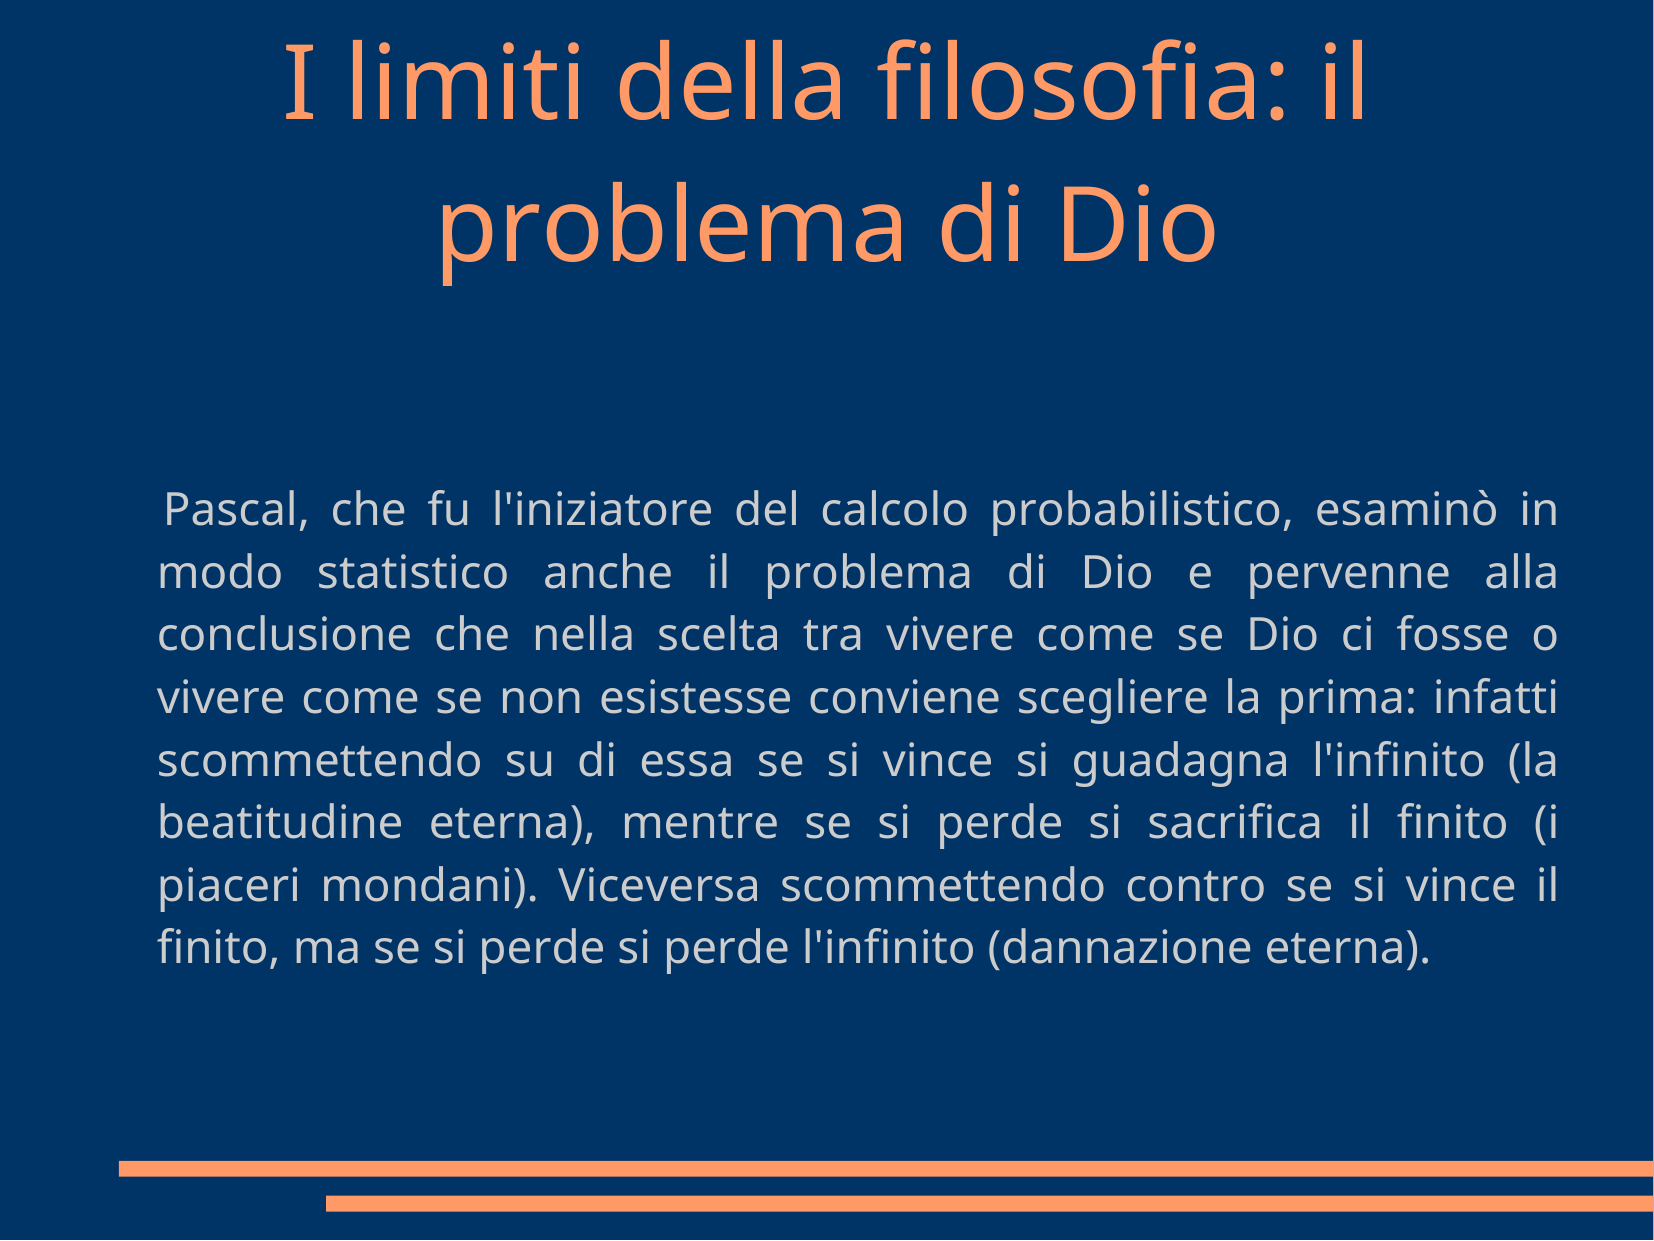

# I limiti della filosofia: il problema di Dio
 Pascal, che fu l'iniziatore del calcolo probabilistico, esaminò in modo statistico anche il problema di Dio e pervenne alla conclusione che nella scelta tra vivere come se Dio ci fosse o vivere come se non esistesse conviene scegliere la prima: infatti scommettendo su di essa se si vince si guadagna l'infinito (la beatitudine eterna), mentre se si perde si sacrifica il finito (i piaceri mondani). Viceversa scommettendo contro se si vince il finito, ma se si perde si perde l'infinito (dannazione eterna).